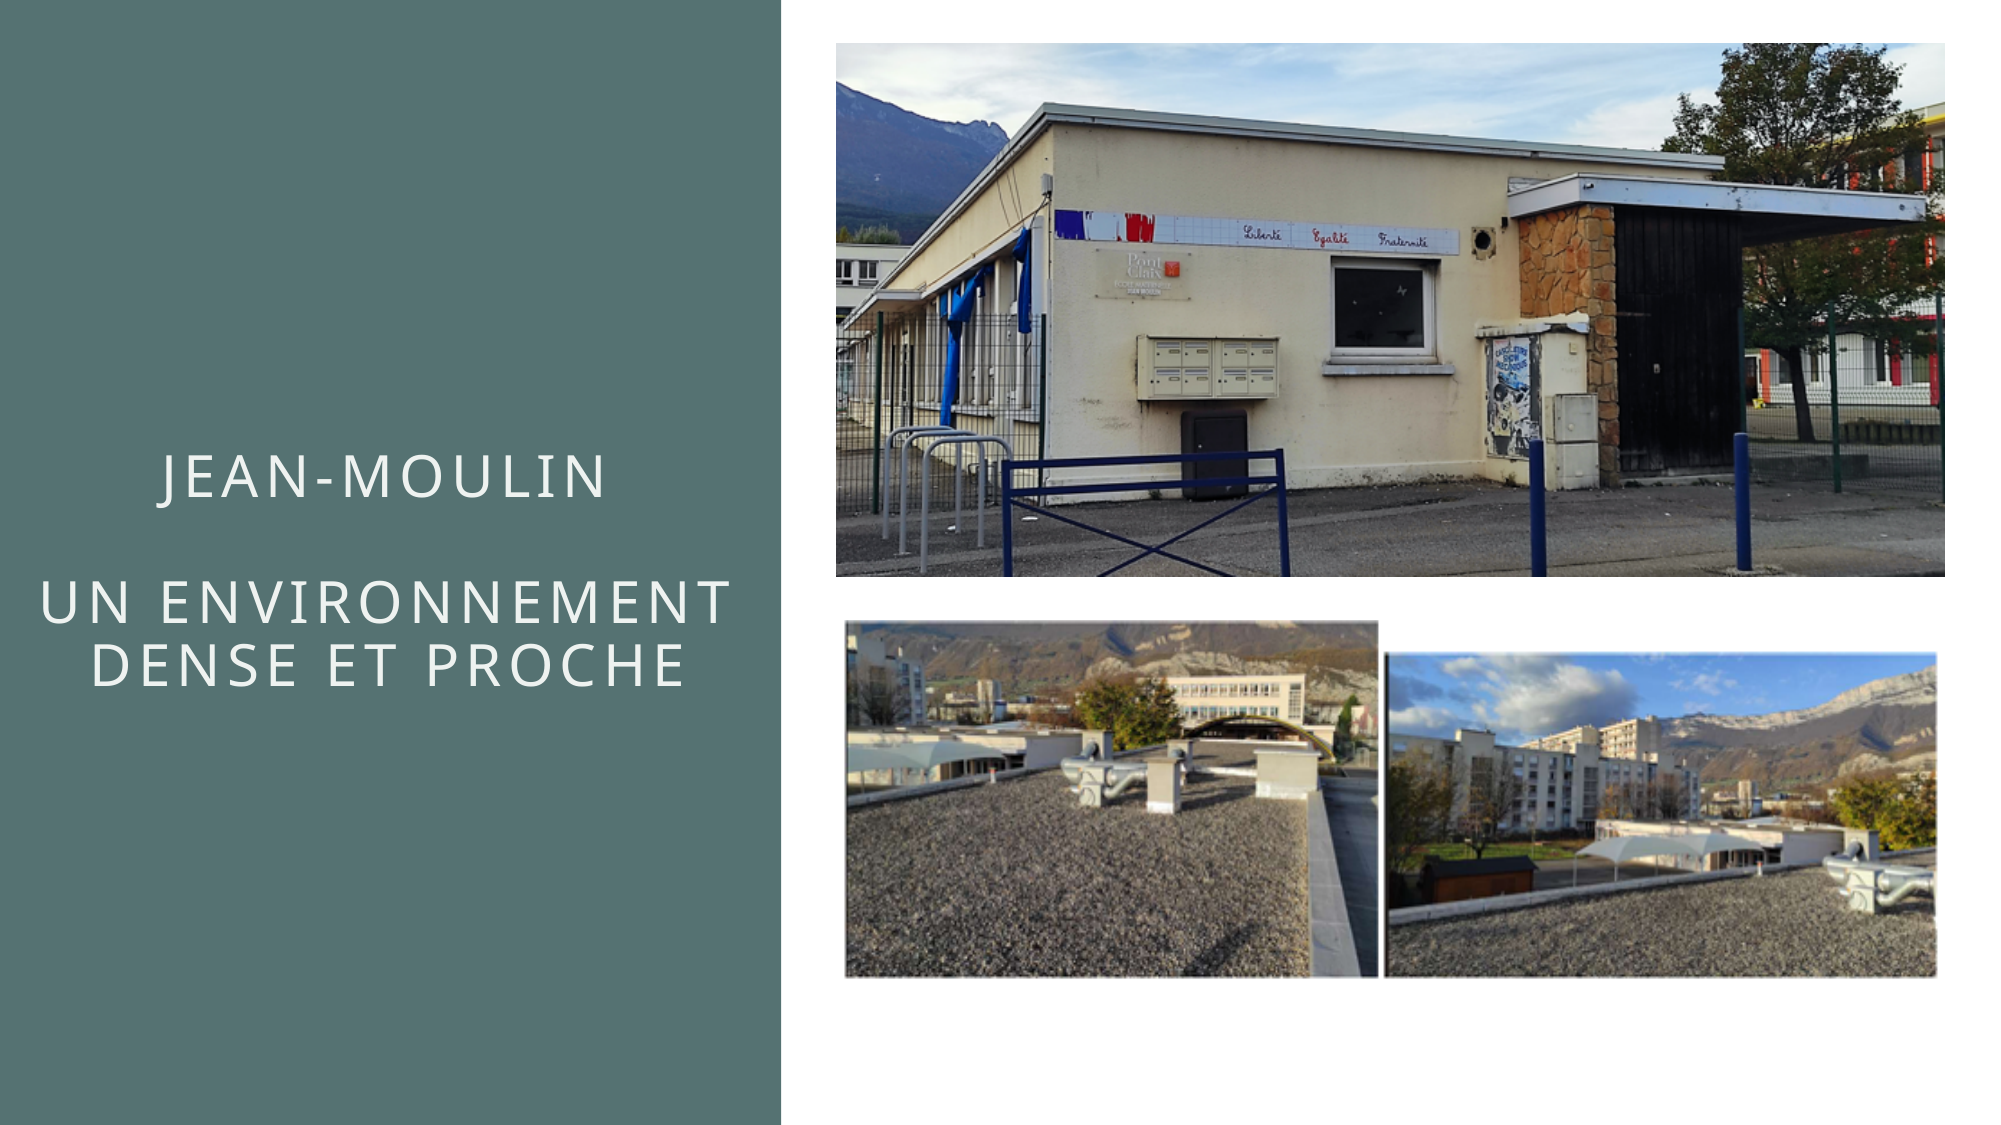

# Jean-Moulin Un environnement dense et proche